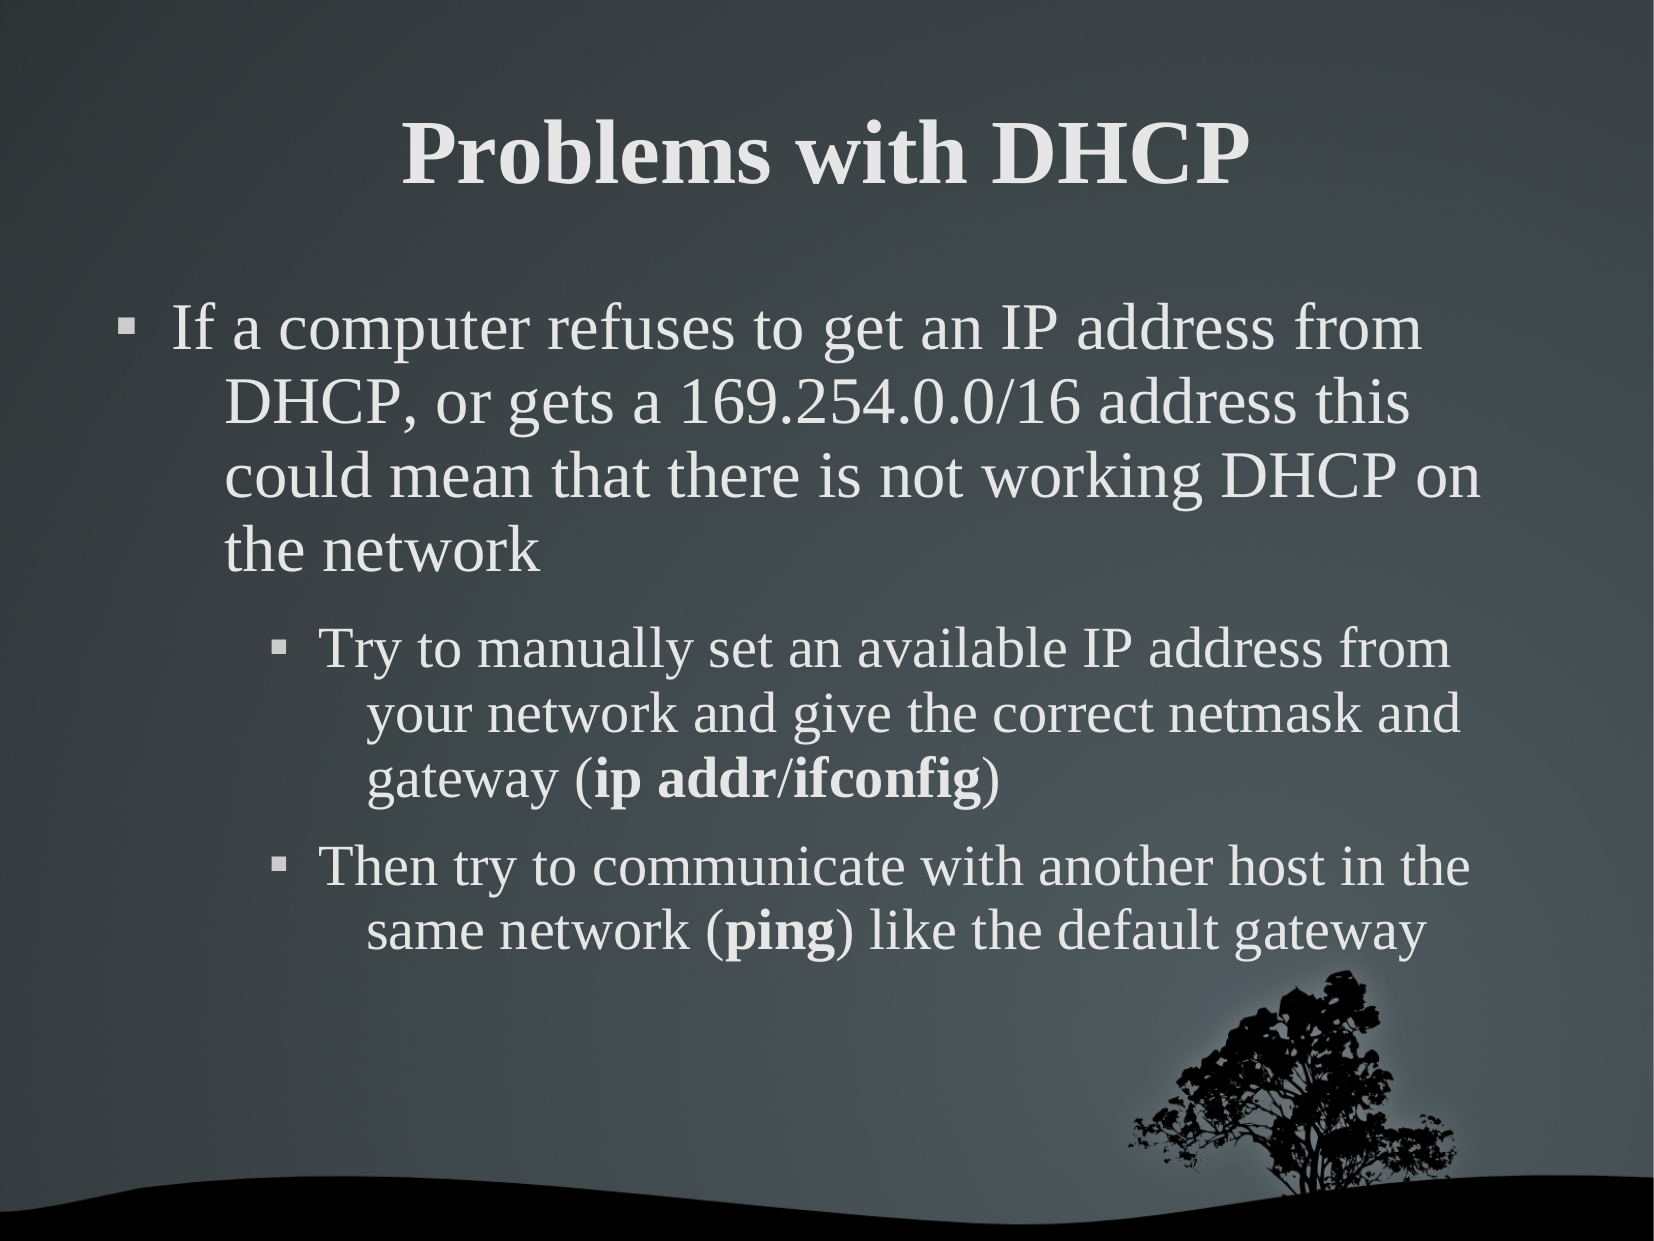

# Problems with DHCP
If a computer refuses to get an IP address from DHCP, or gets a 169.254.0.0/16 address this could mean that there is not working DHCP on the network
Try to manually set an available IP address from your network and give the correct netmask and gateway (ip addr/ifconfig)
Then try to communicate with another host in the same network (ping) like the default gateway